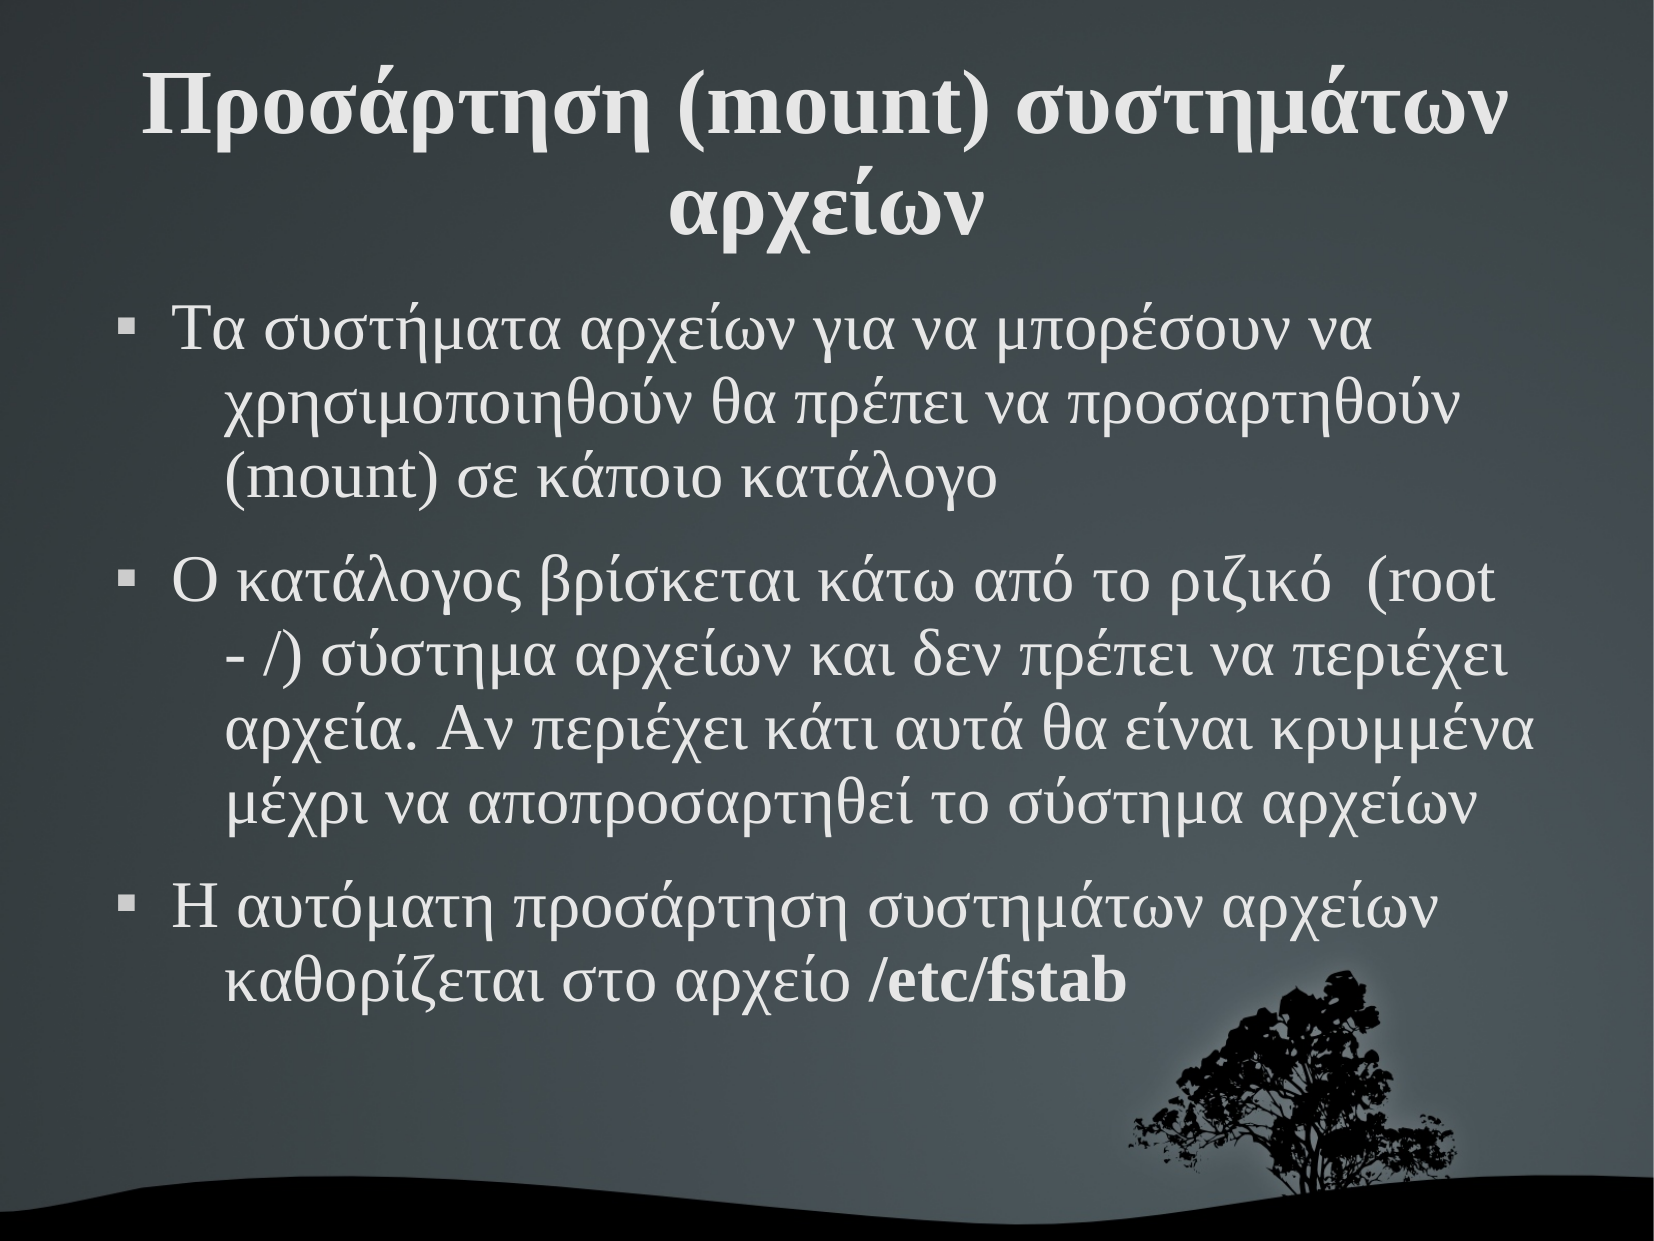

# Προσάρτηση (mount) συστημάτων αρχείων
Τα συστήματα αρχείων για να μπορέσουν να χρησιμοποιηθούν θα πρέπει να προσαρτηθούν (mount) σε κάποιο κατάλογο
Ο κατάλογος βρίσκεται κάτω από το ριζικό (root - /) σύστημα αρχείων και δεν πρέπει να περιέχει αρχεία. Αν περιέχει κάτι αυτά θα είναι κρυμμένα μέχρι να αποπροσαρτηθεί το σύστημα αρχείων
Η αυτόματη προσάρτηση συστημάτων αρχείων καθορίζεται στο αρχείο /etc/fstab